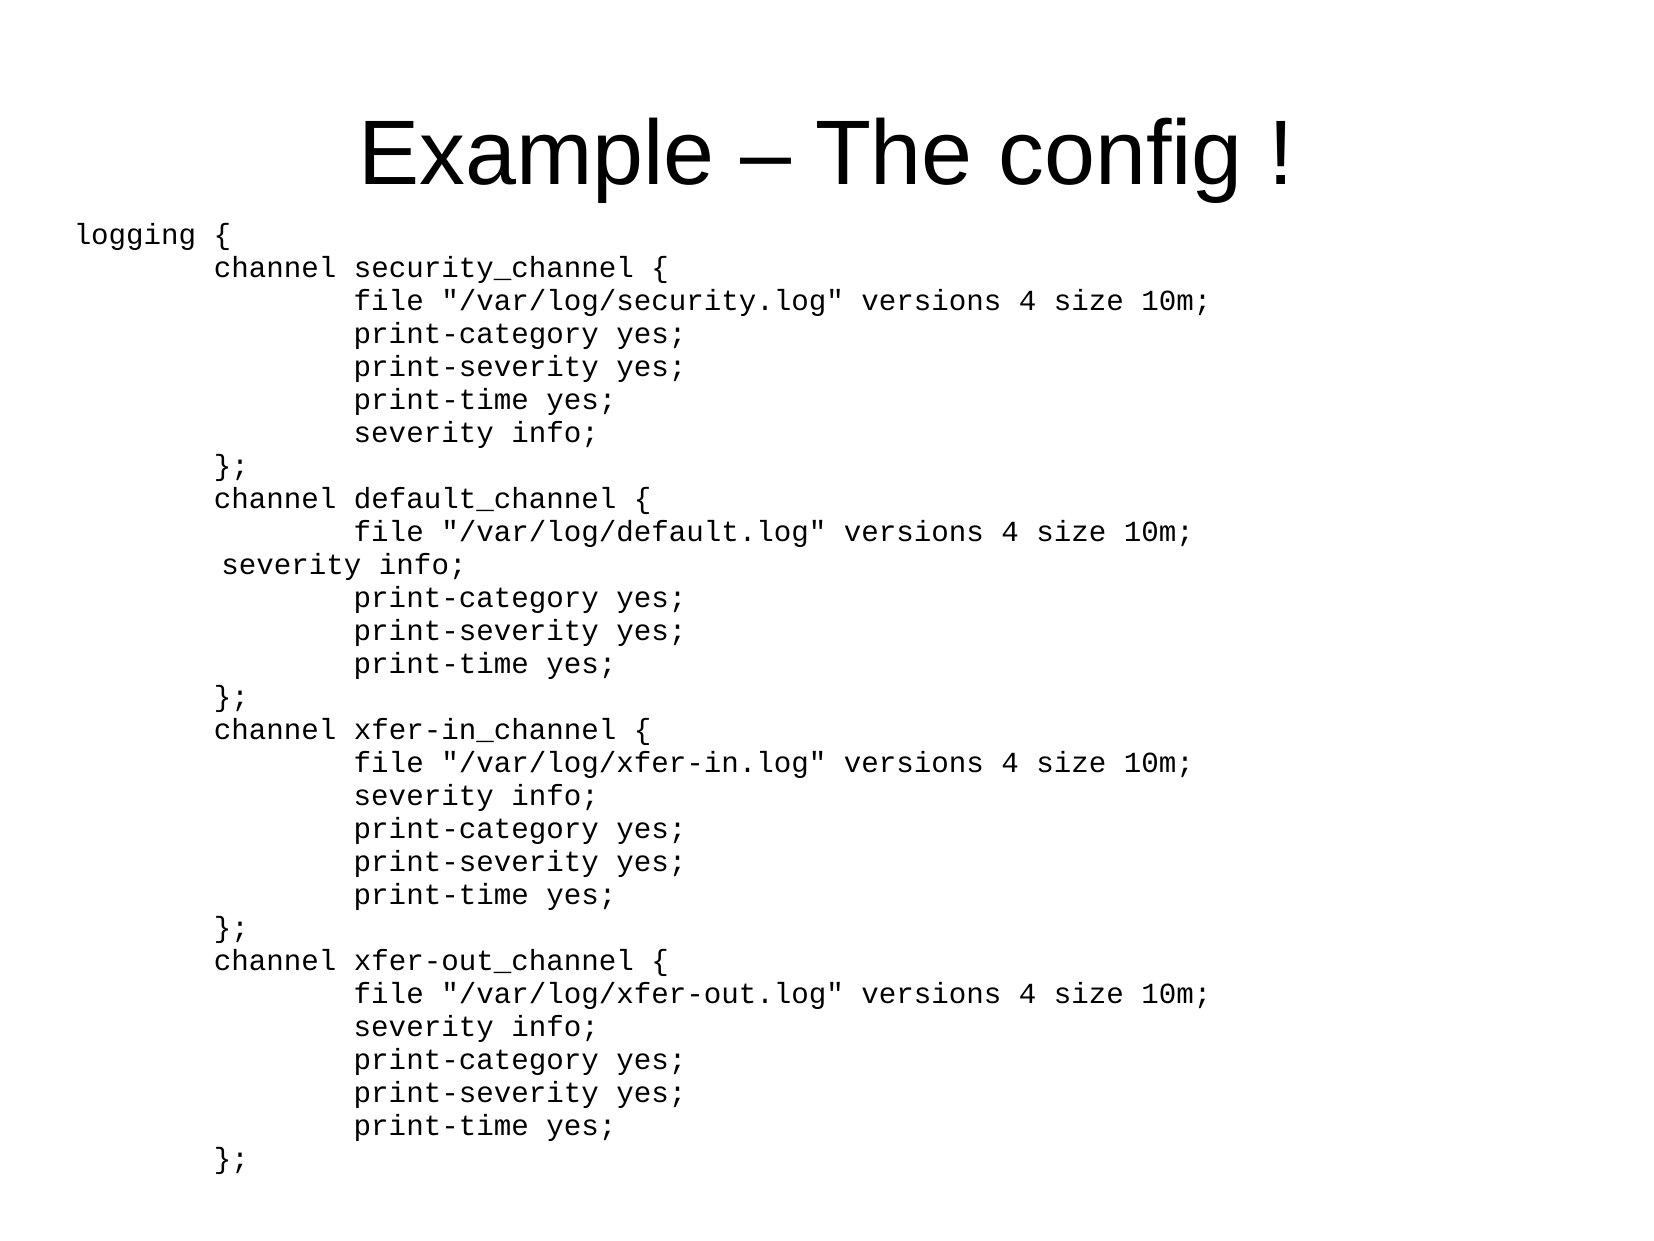

# Example – The config !
logging {
 channel security_channel {
 file "/var/log/security.log" versions 4 size 10m;
 print-category yes;
 print-severity yes;
 print-time yes;
 severity info;
 };
 channel default_channel {
 file "/var/log/default.log" versions 4 size 10m;
		severity info;
 print-category yes;
 print-severity yes;
 print-time yes;
 };
 channel xfer-in_channel {
 file "/var/log/xfer-in.log" versions 4 size 10m;
 severity info;
 print-category yes;
 print-severity yes;
 print-time yes;
 };
 channel xfer-out_channel {
 file "/var/log/xfer-out.log" versions 4 size 10m;
 severity info;
 print-category yes;
 print-severity yes;
 print-time yes;
 };